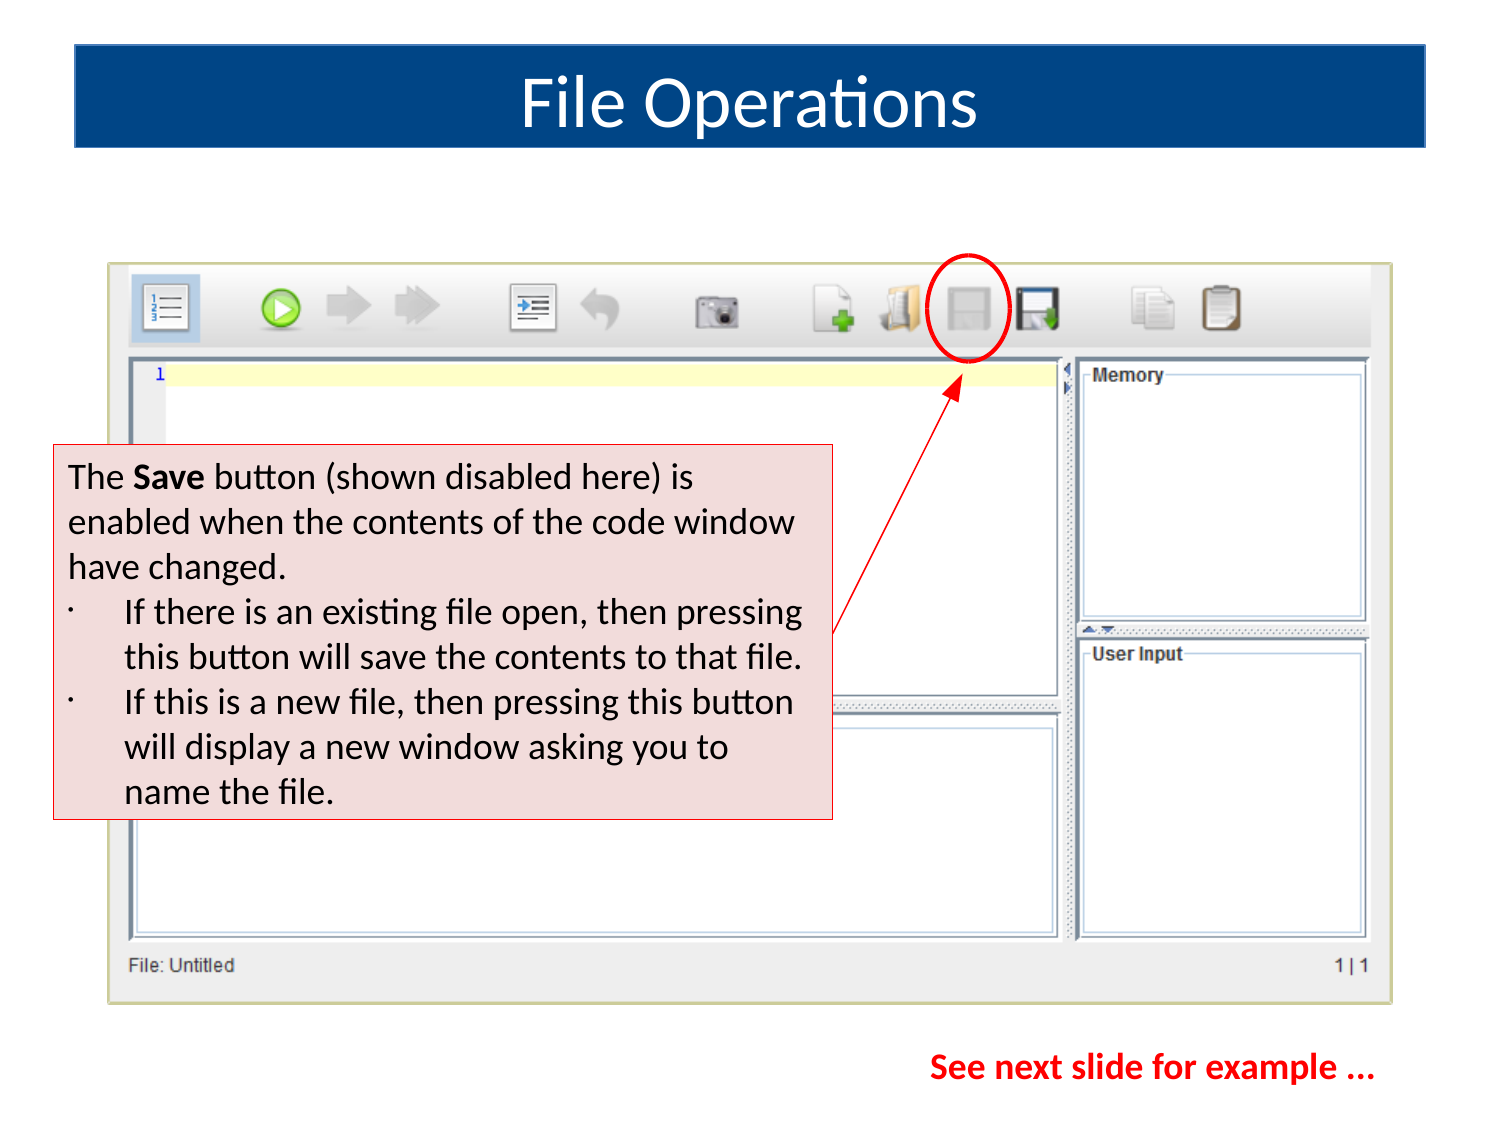

# File Operations
The Save button (shown disabled here) is enabled when the contents of the code window have changed.
If there is an existing file open, then pressing this button will save the contents to that file.
If this is a new file, then pressing this button will display a new window asking you to name the file.
See next slide for example ...